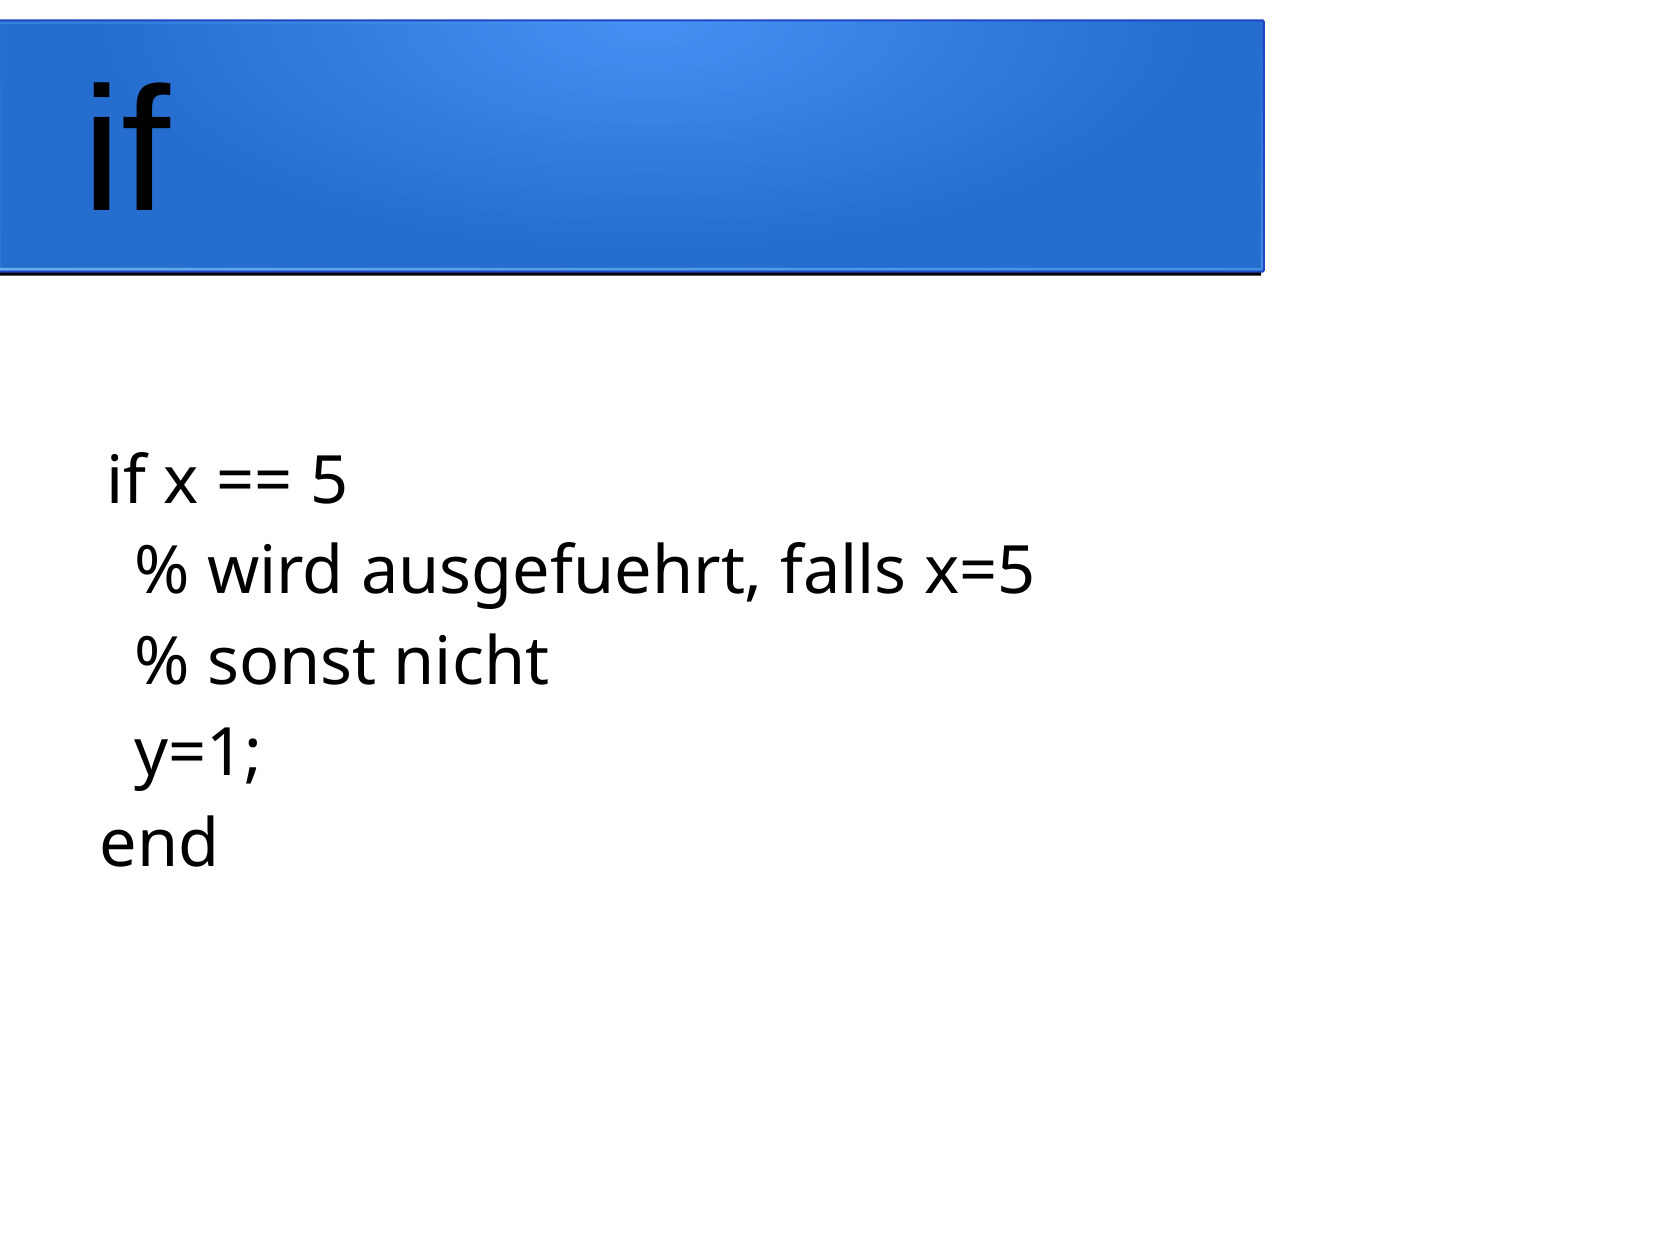

# if
if x == 5
 % wird ausgefuehrt, falls x=5
 % sonst nicht
 y=1;
 end